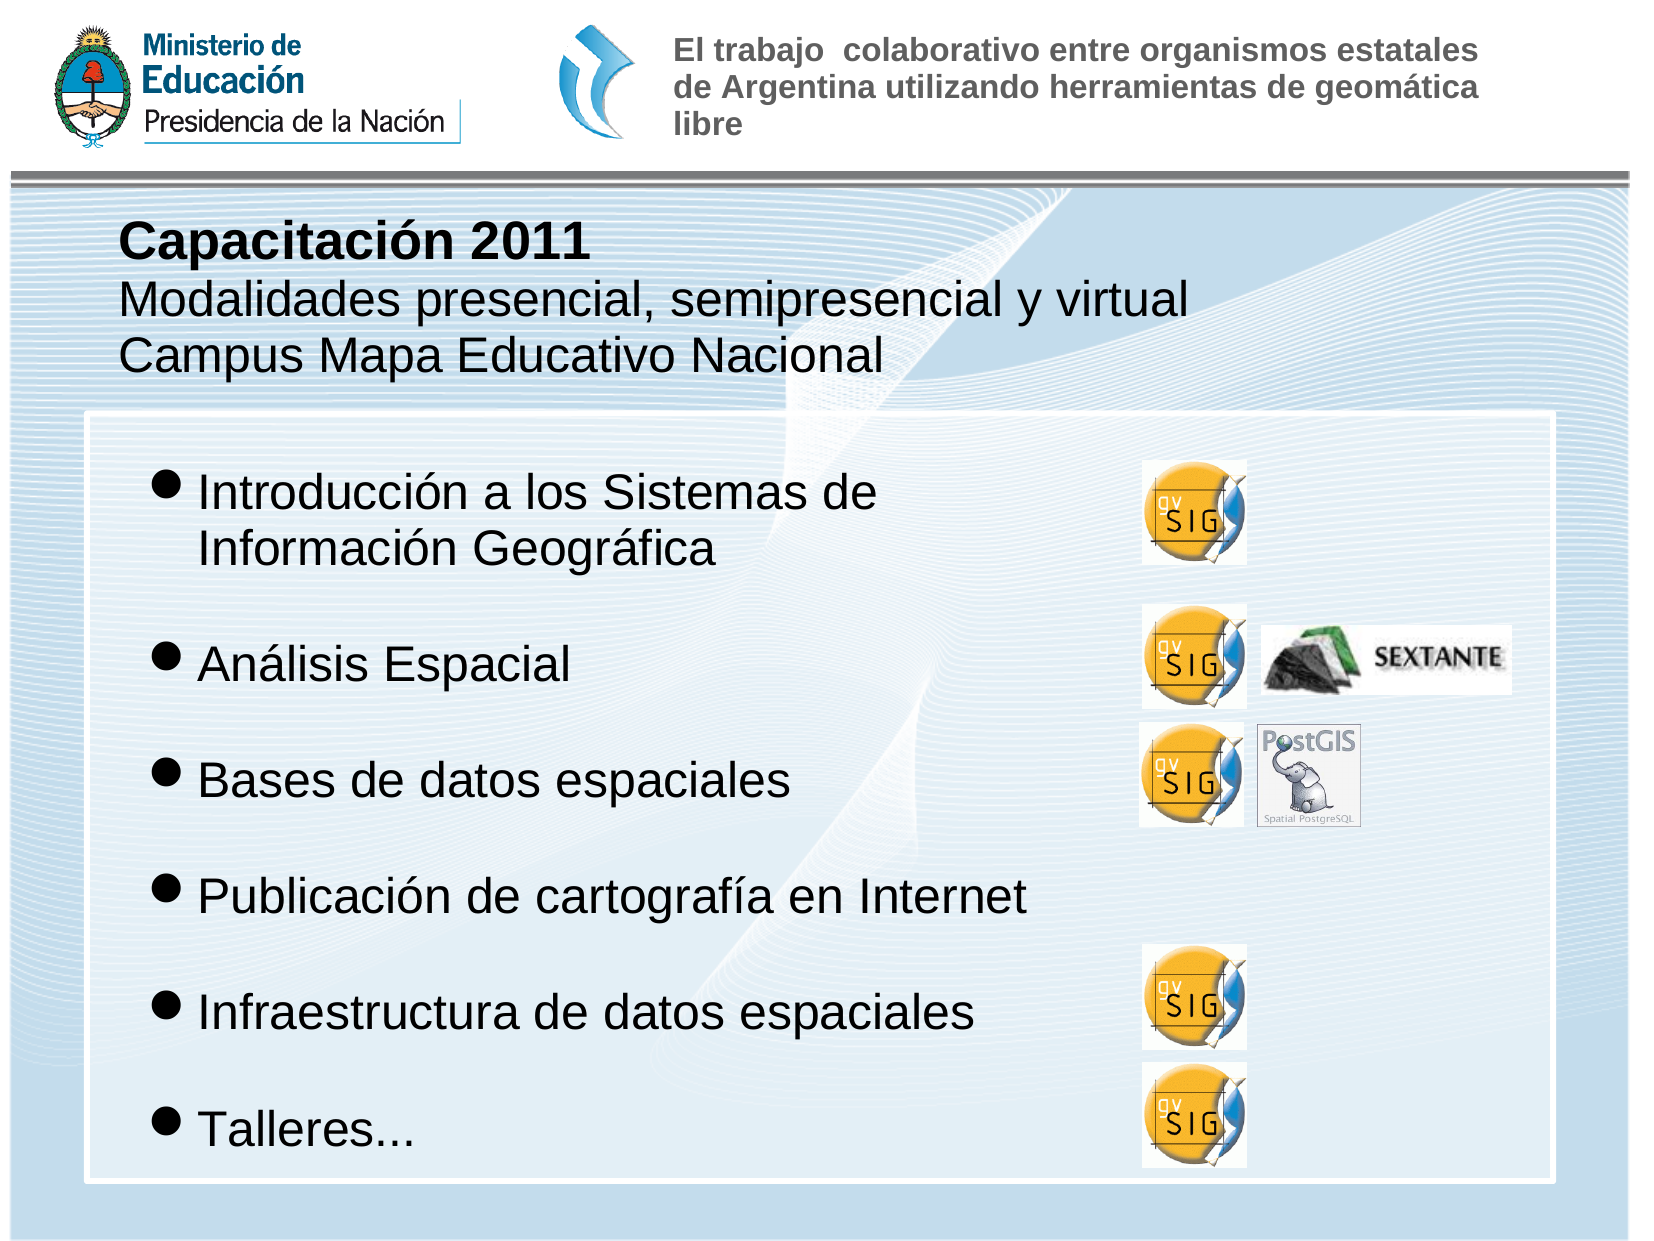

El trabajo colaborativo entre organismos estatales de Argentina utilizando herramientas de geomática libre
Capacitación 2011
Modalidades presencial, semipresencial y virtual
Campus Mapa Educativo Nacional
Introducción a los Sistemas de
Información Geográfica
Análisis Espacial
Bases de datos espaciales
Publicación de cartografía en Internet
Infraestructura de datos espaciales
Talleres...